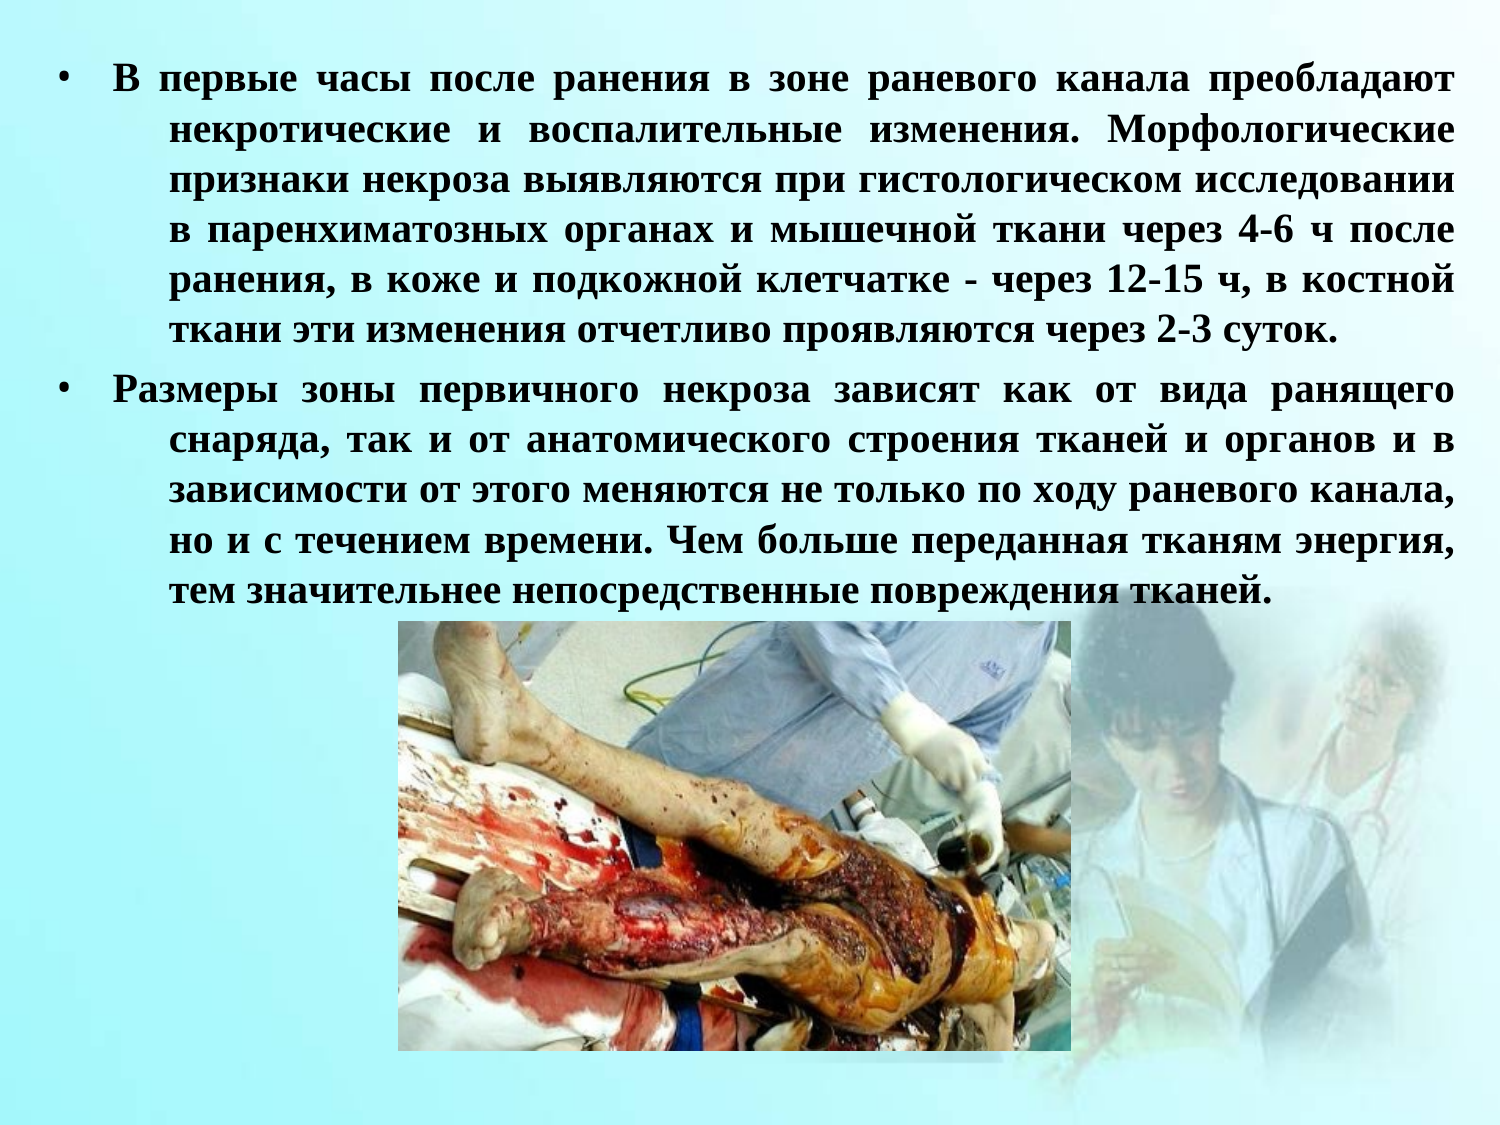

# В первые часы после ранения в зоне раневого канала преобладают некротические и воспалительные изменения. Морфологические признаки некроза выявляются при гистологическом исследовании в паренхиматозных органах и мышечной ткани через 4-6 ч после ранения, в коже и подкожной клетчатке - через 12-15 ч, в костной ткани эти изменения отчетливо проявляются через 2-3 суток.
Размеры зоны первичного некроза зависят как от вида ранящего снаряда, так и от анатомического строения тканей и органов и в зависимости от этого меняются не только по ходу раневого канала, но и с течением времени. Чем больше переданная тканям энергия, тем значительнее непосредственные повреждения тканей.